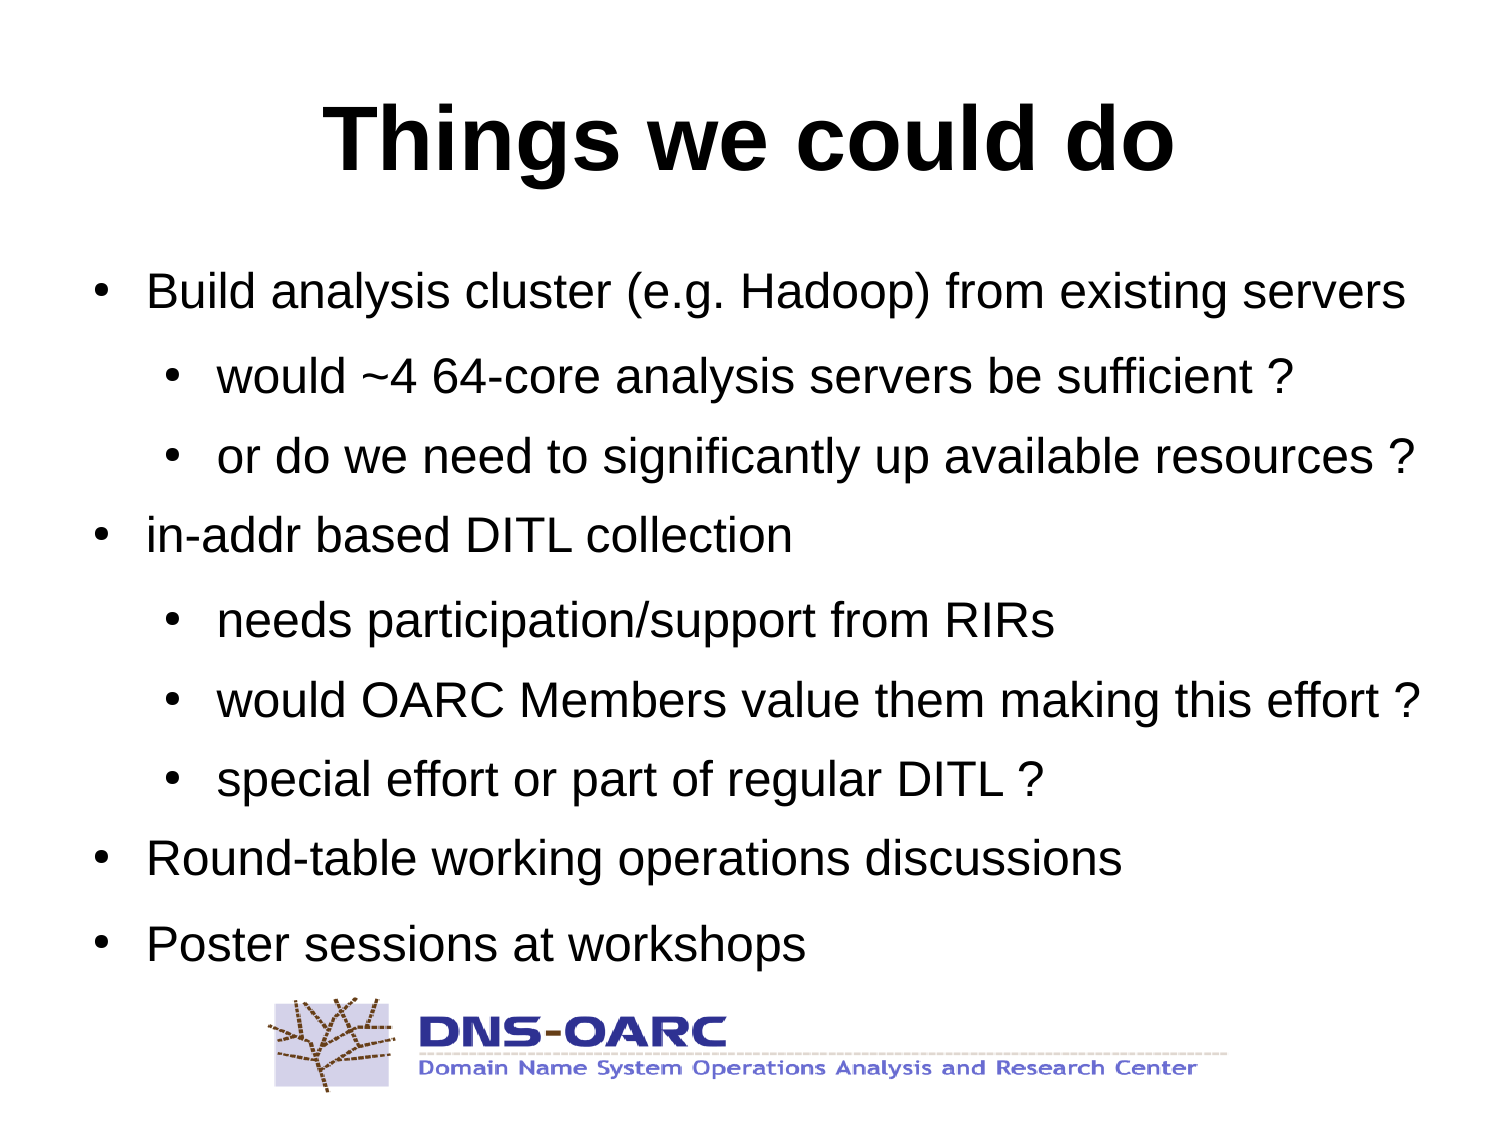

# Things we could do
Build analysis cluster (e.g. Hadoop) from existing servers
would ~4 64-core analysis servers be sufficient ?
or do we need to significantly up available resources ?
in-addr based DITL collection
needs participation/support from RIRs
would OARC Members value them making this effort ?
special effort or part of regular DITL ?
Round-table working operations discussions
Poster sessions at workshops